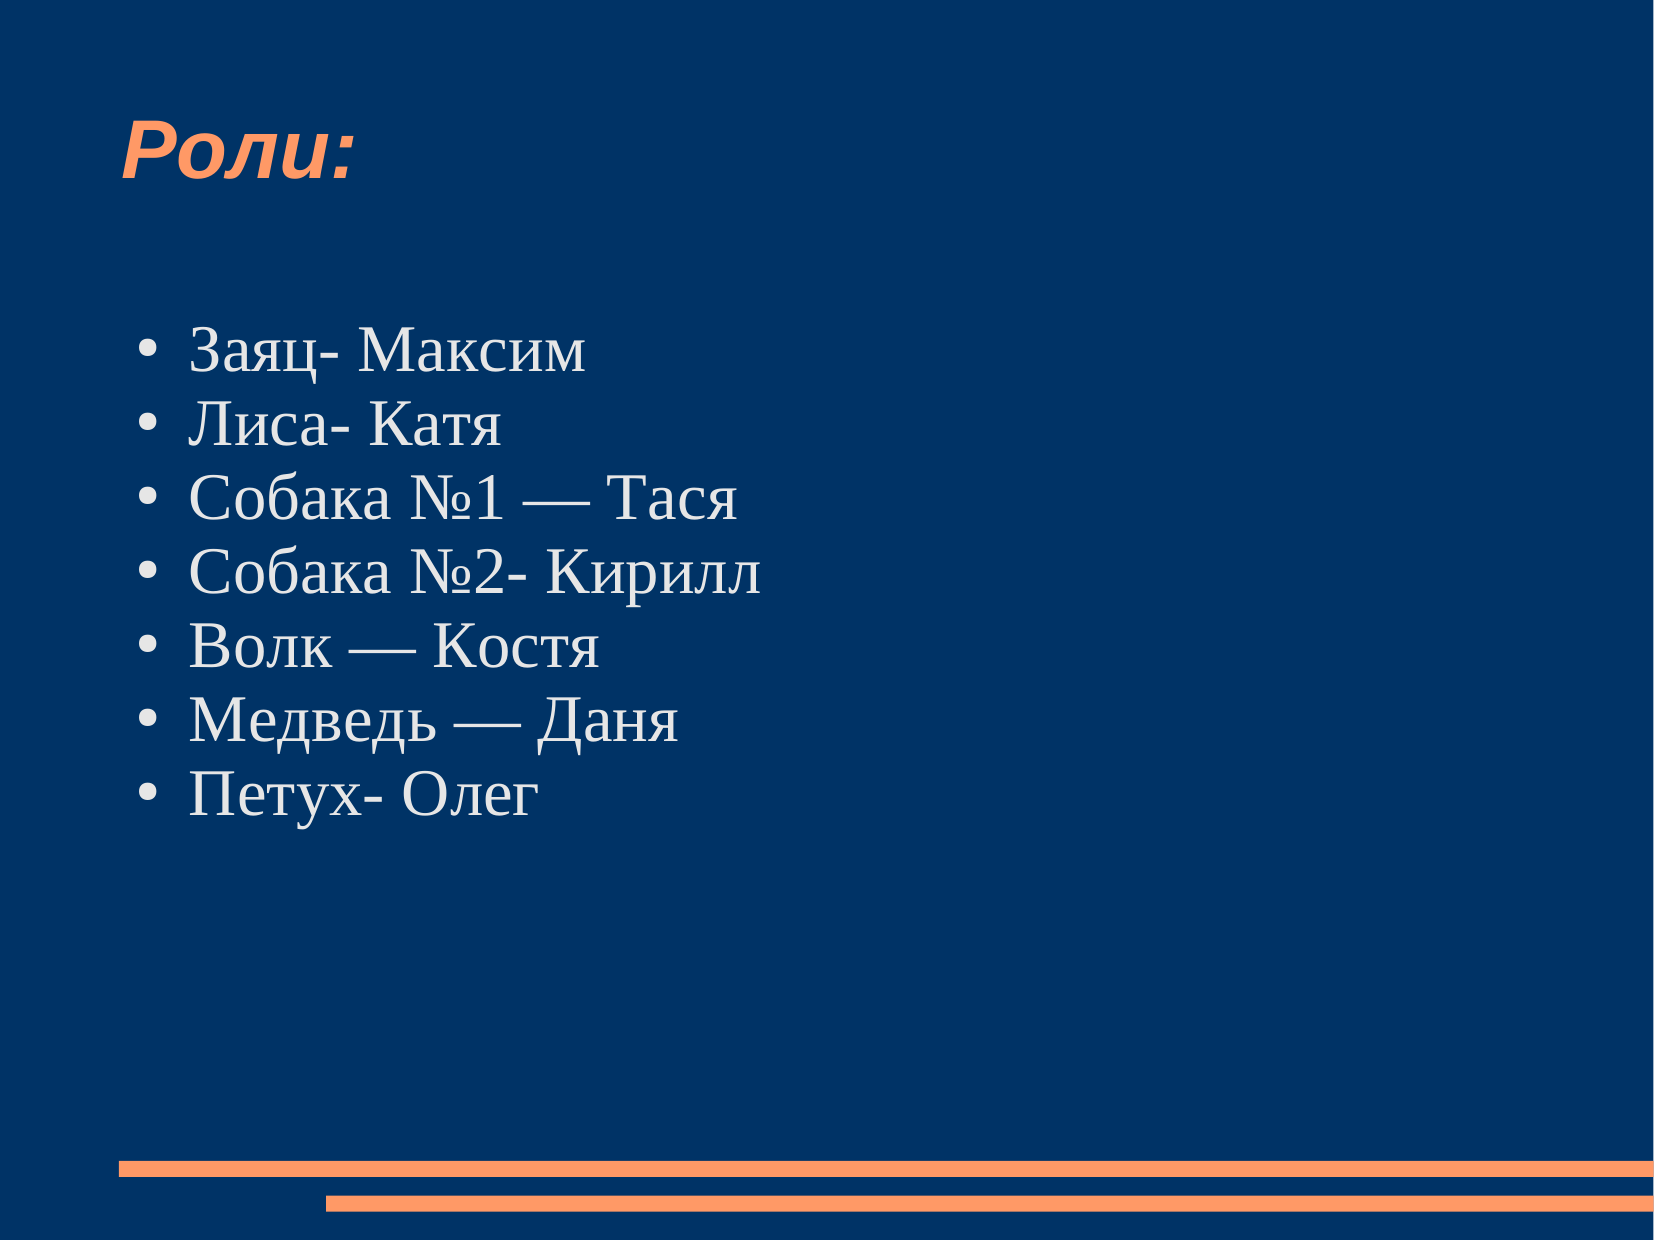

# Роли:
Заяц- Максим
Лиса- Катя
Собака №1 — Тася
Собака №2- Кирилл
Волк — Костя
Медведь — Даня
Петух- Олег